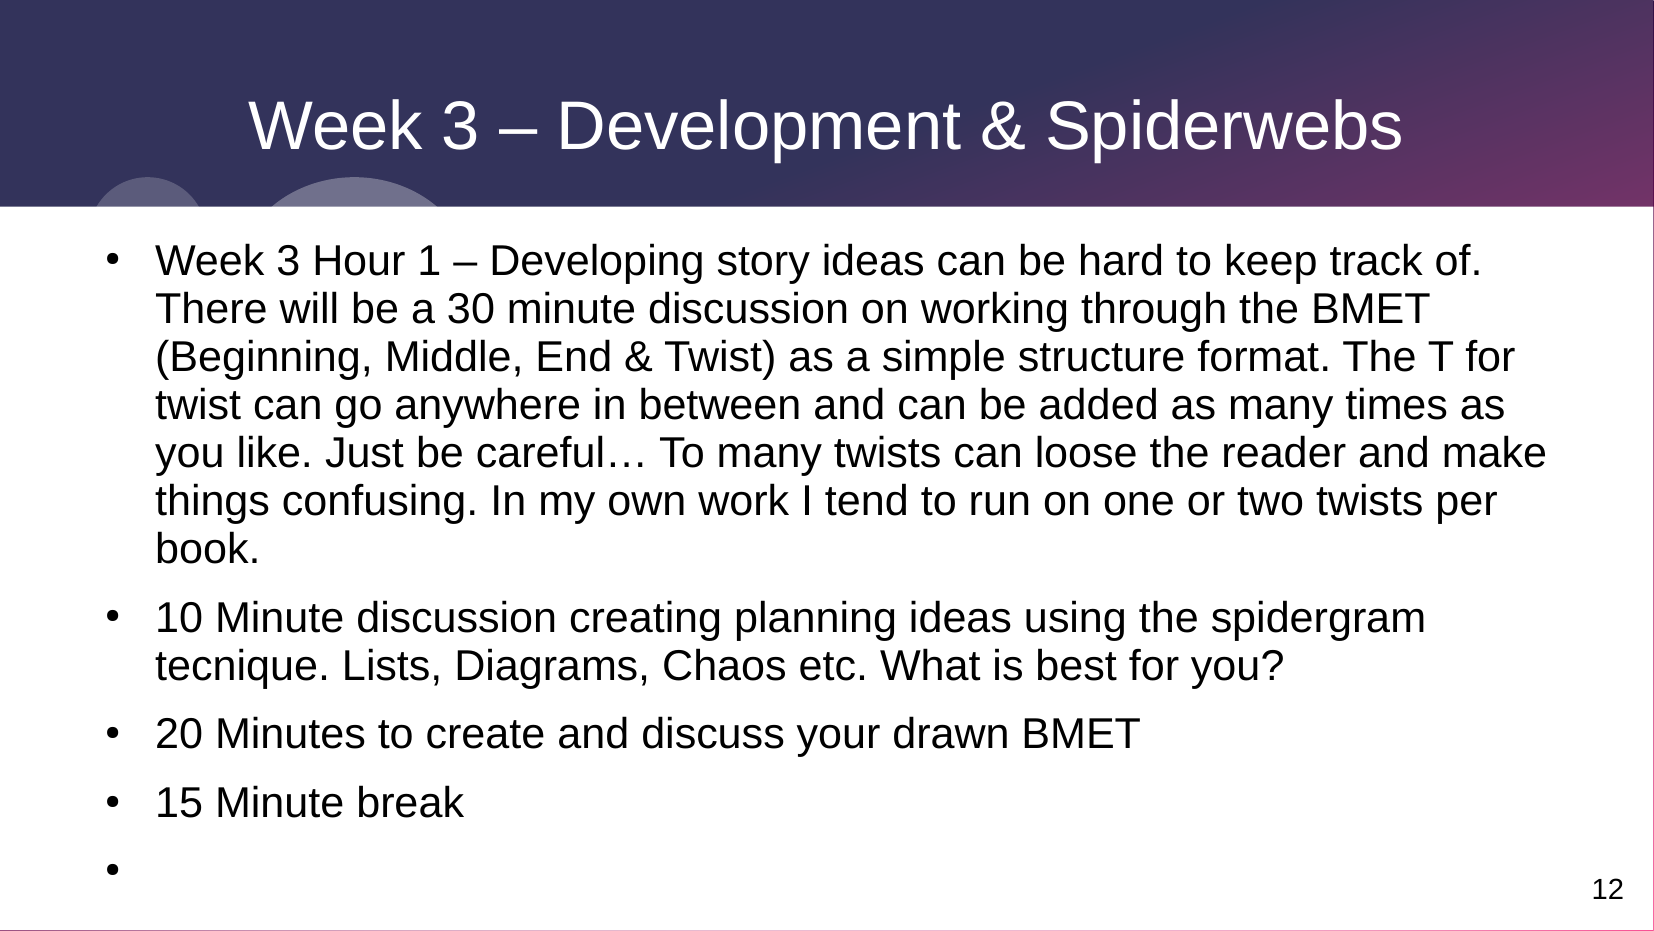

# Week 3 – Development & Spiderwebs
Week 3 Hour 1 – Developing story ideas can be hard to keep track of. There will be a 30 minute discussion on working through the BMET (Beginning, Middle, End & Twist) as a simple structure format. The T for twist can go anywhere in between and can be added as many times as you like. Just be careful… To many twists can loose the reader and make things confusing. In my own work I tend to run on one or two twists per book.
10 Minute discussion creating planning ideas using the spidergram tecnique. Lists, Diagrams, Chaos etc. What is best for you?
20 Minutes to create and discuss your drawn BMET
15 Minute break
12